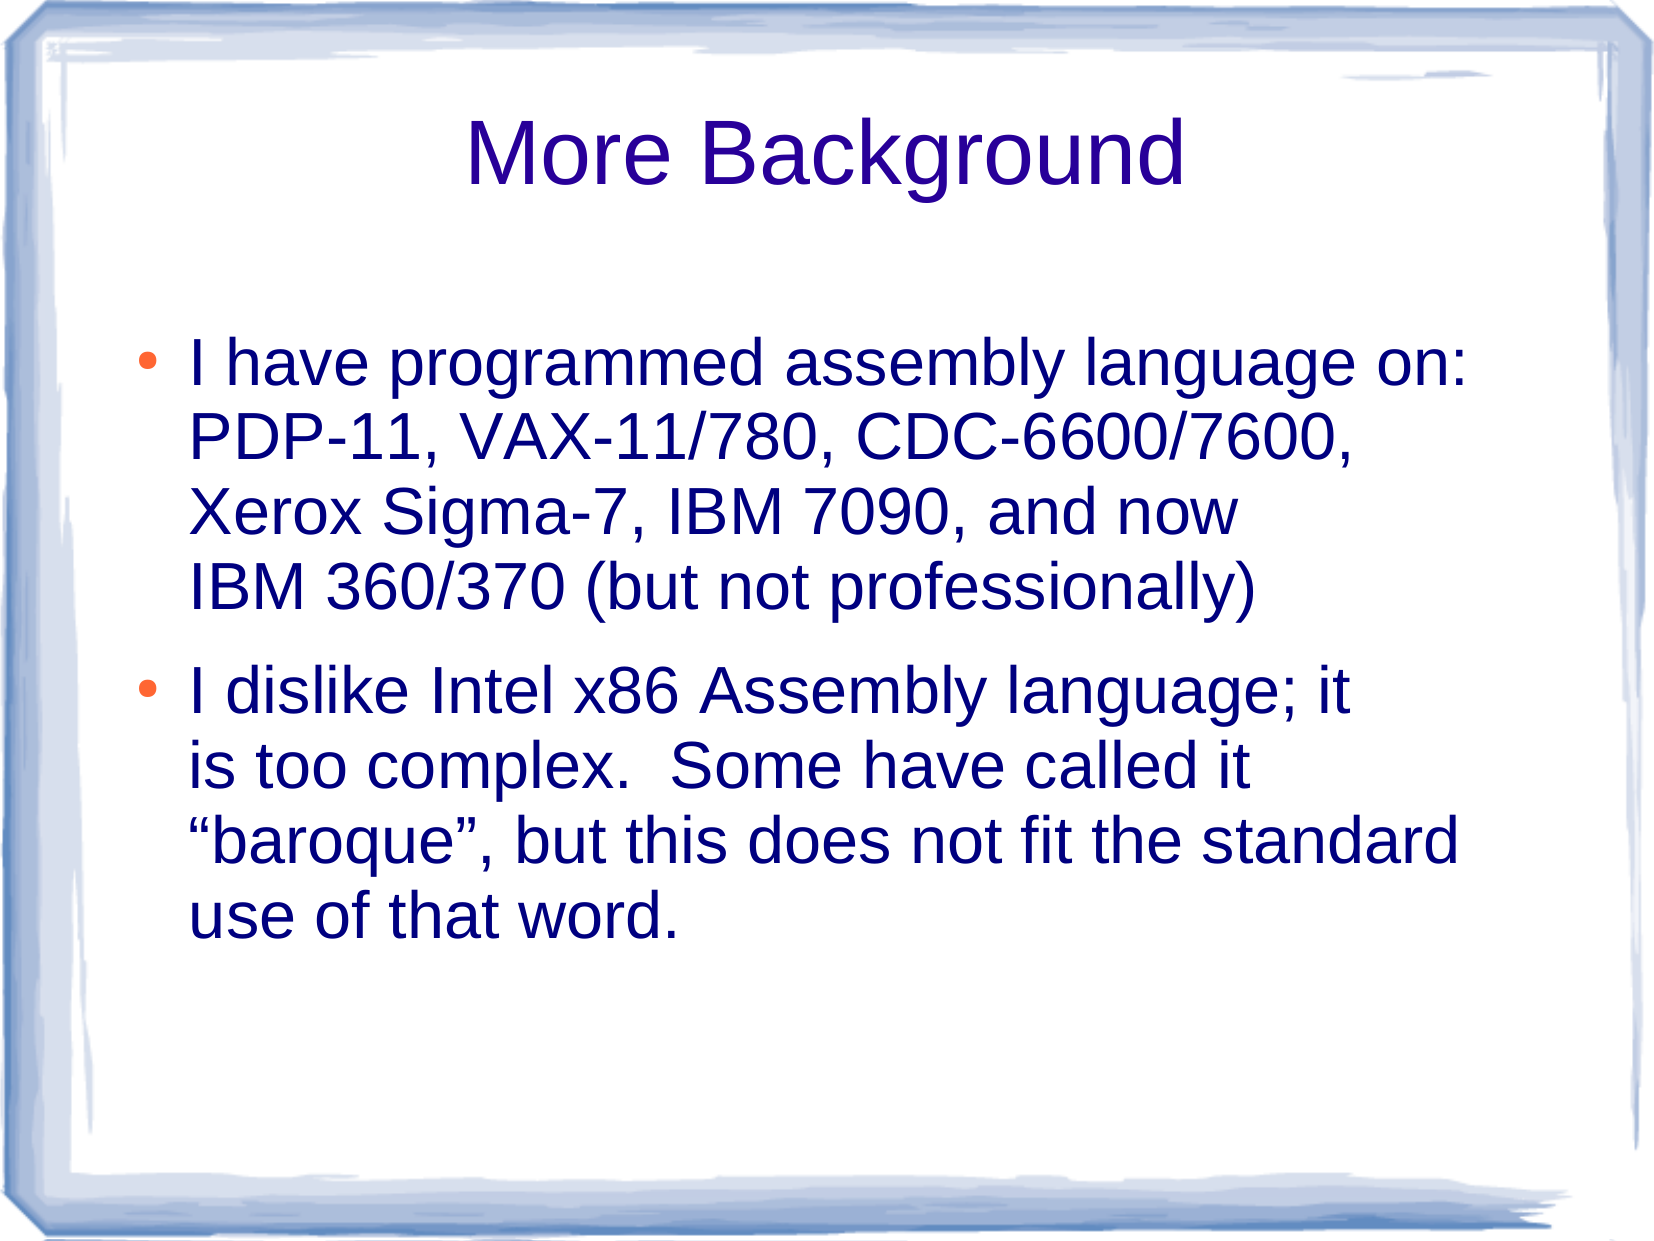

# More Background
I have programmed assembly language on:
PDP-11, VAX-11/780, CDC-6600/7600,
Xerox Sigma-7, IBM 7090, and now
IBM 360/370 (but not professionally)
I dislike Intel x86 Assembly language; it
is too complex. Some have called it
“baroque”, but this does not fit the standard
use of that word.